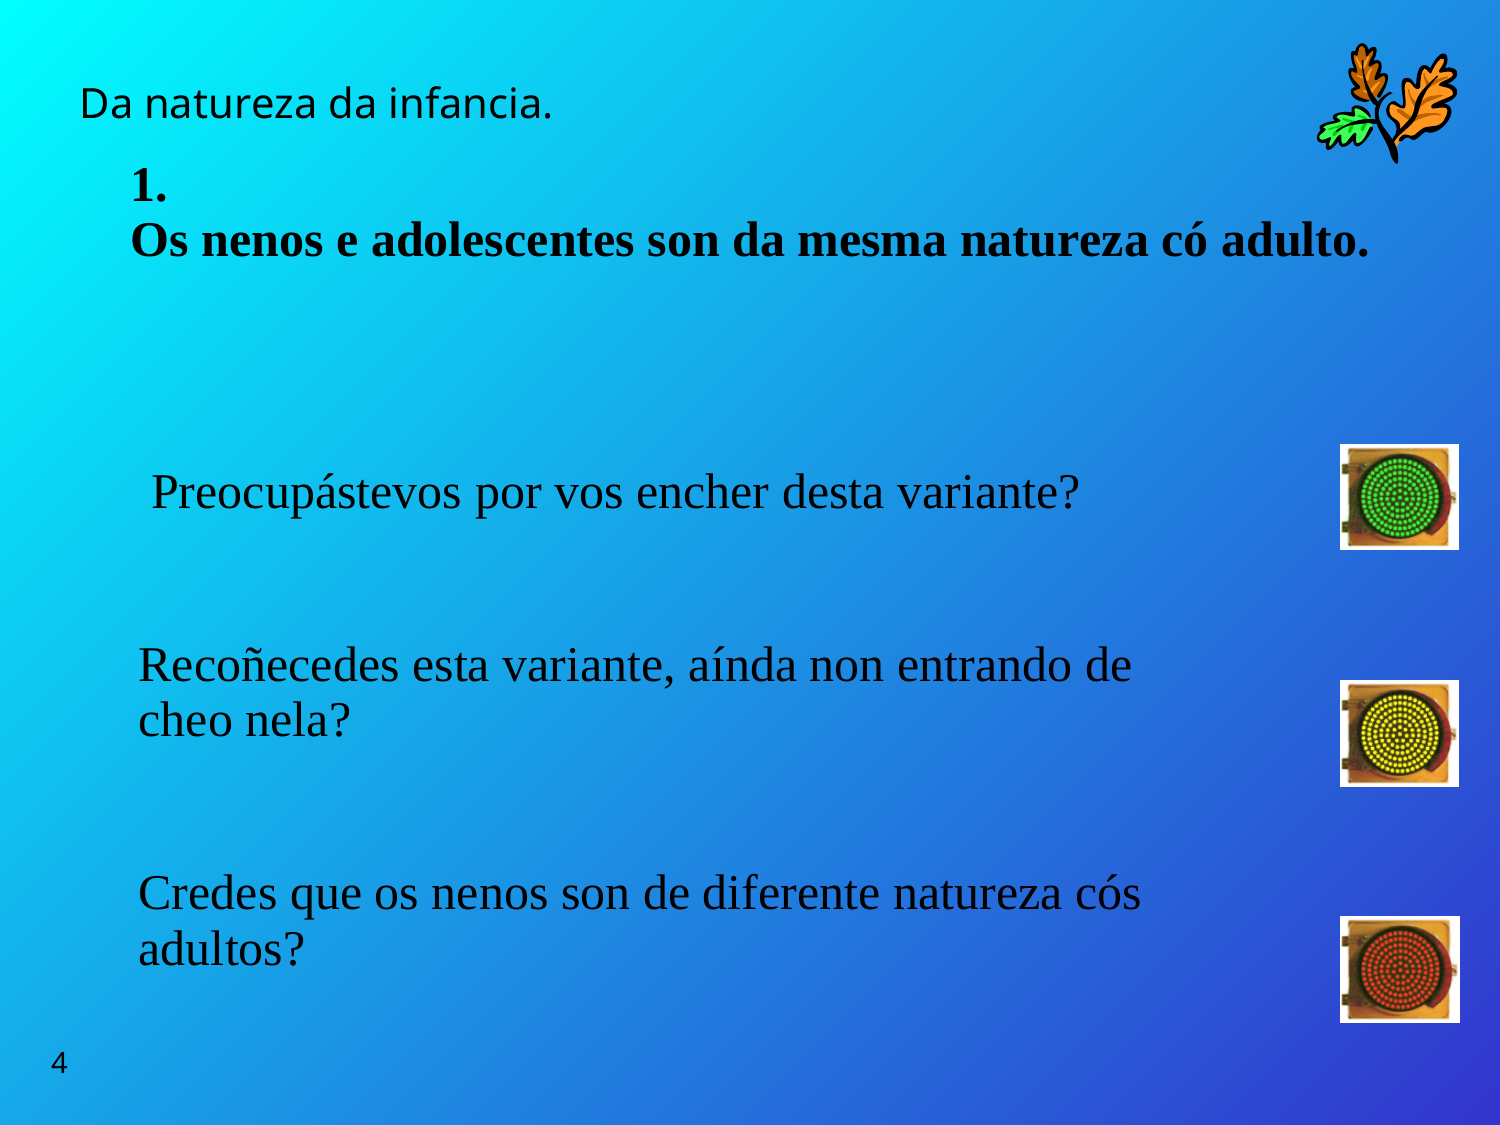

Da natureza da infancia.
1.
Os nenos e adolescentes son da mesma natureza có adulto.
 Preocupástevos por vos encher desta variante?
Recoñecedes esta variante, aínda non entrando de cheo nela?
Credes que os nenos son de diferente natureza cós adultos?
4